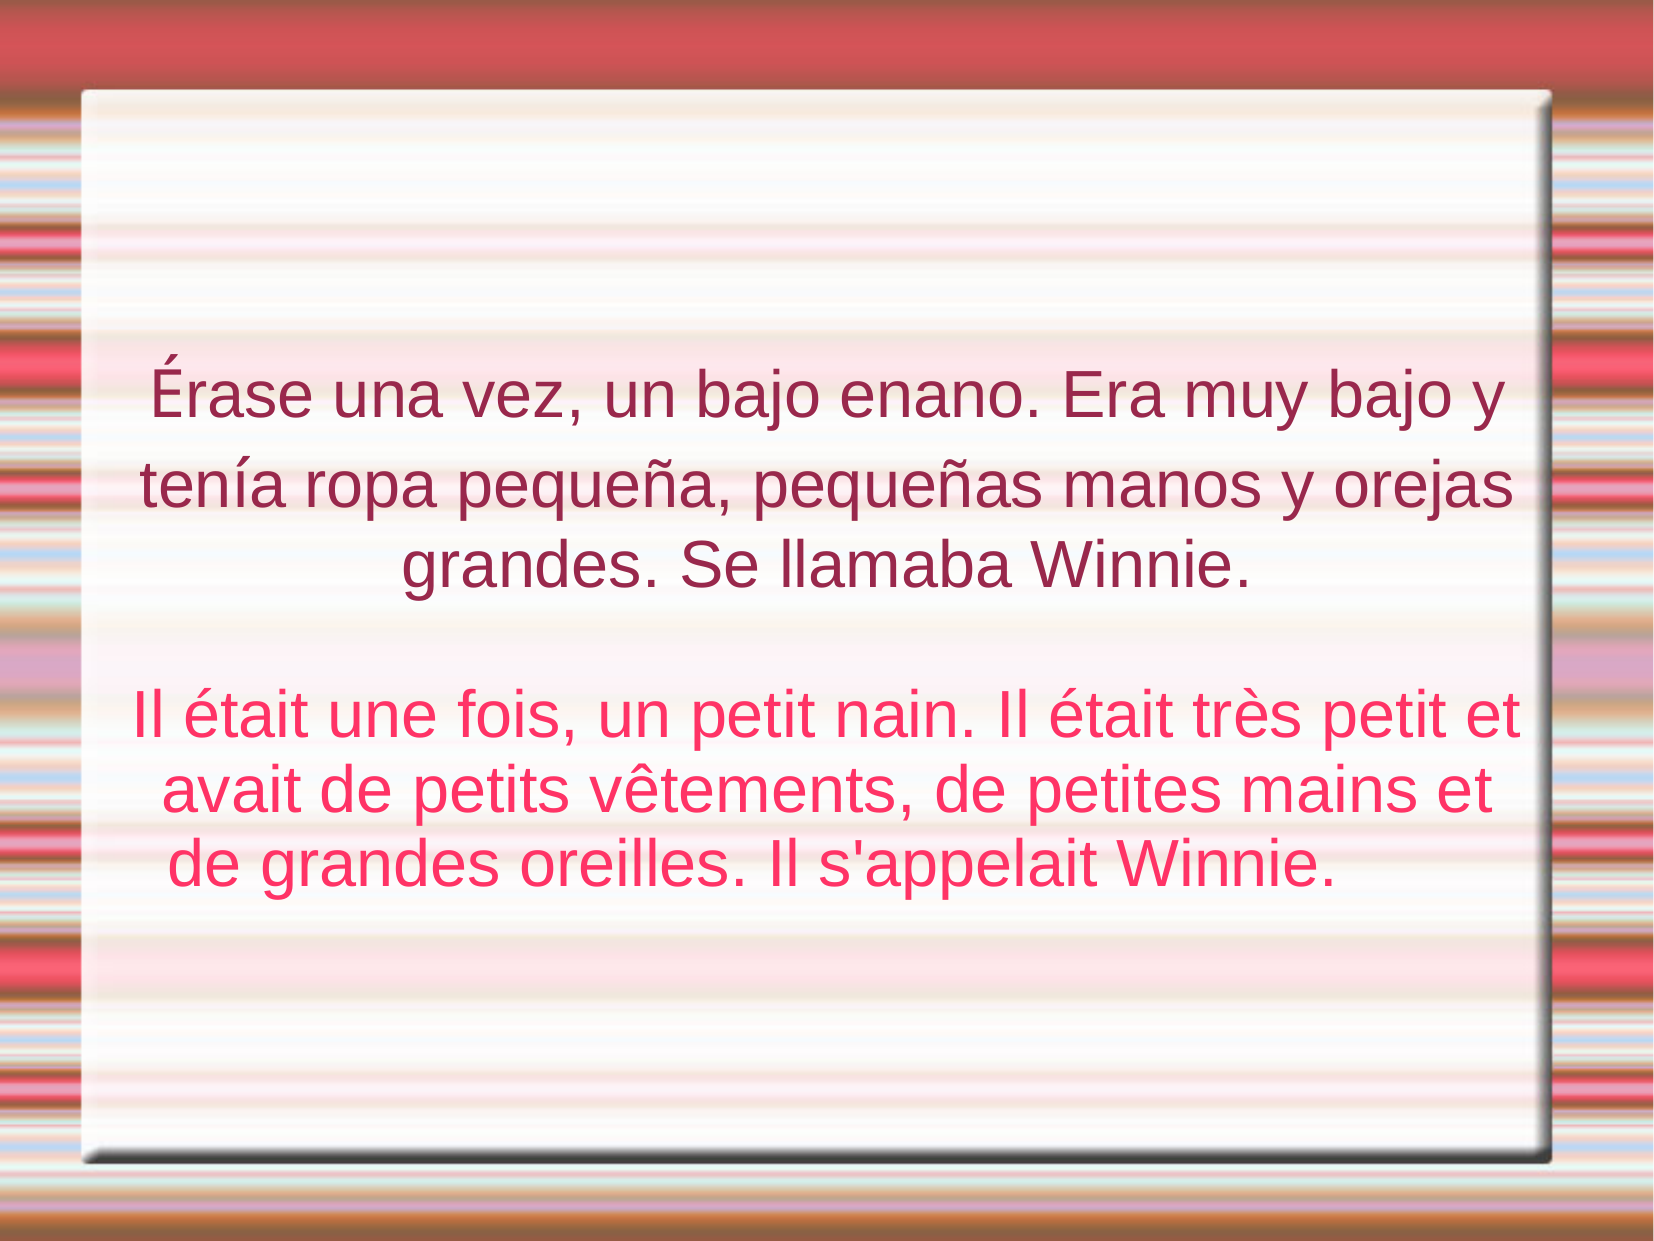

#
Érase una vez, un bajo enano. Era muy bajo y tenía ropa pequeña, pequeñas manos y orejas grandes. Se llamaba Winnie.
Il était une fois, un petit nain. Il était très petit et avait de petits vêtements, de petites mains et de grandes oreilles. Il s'appelait Winnie.